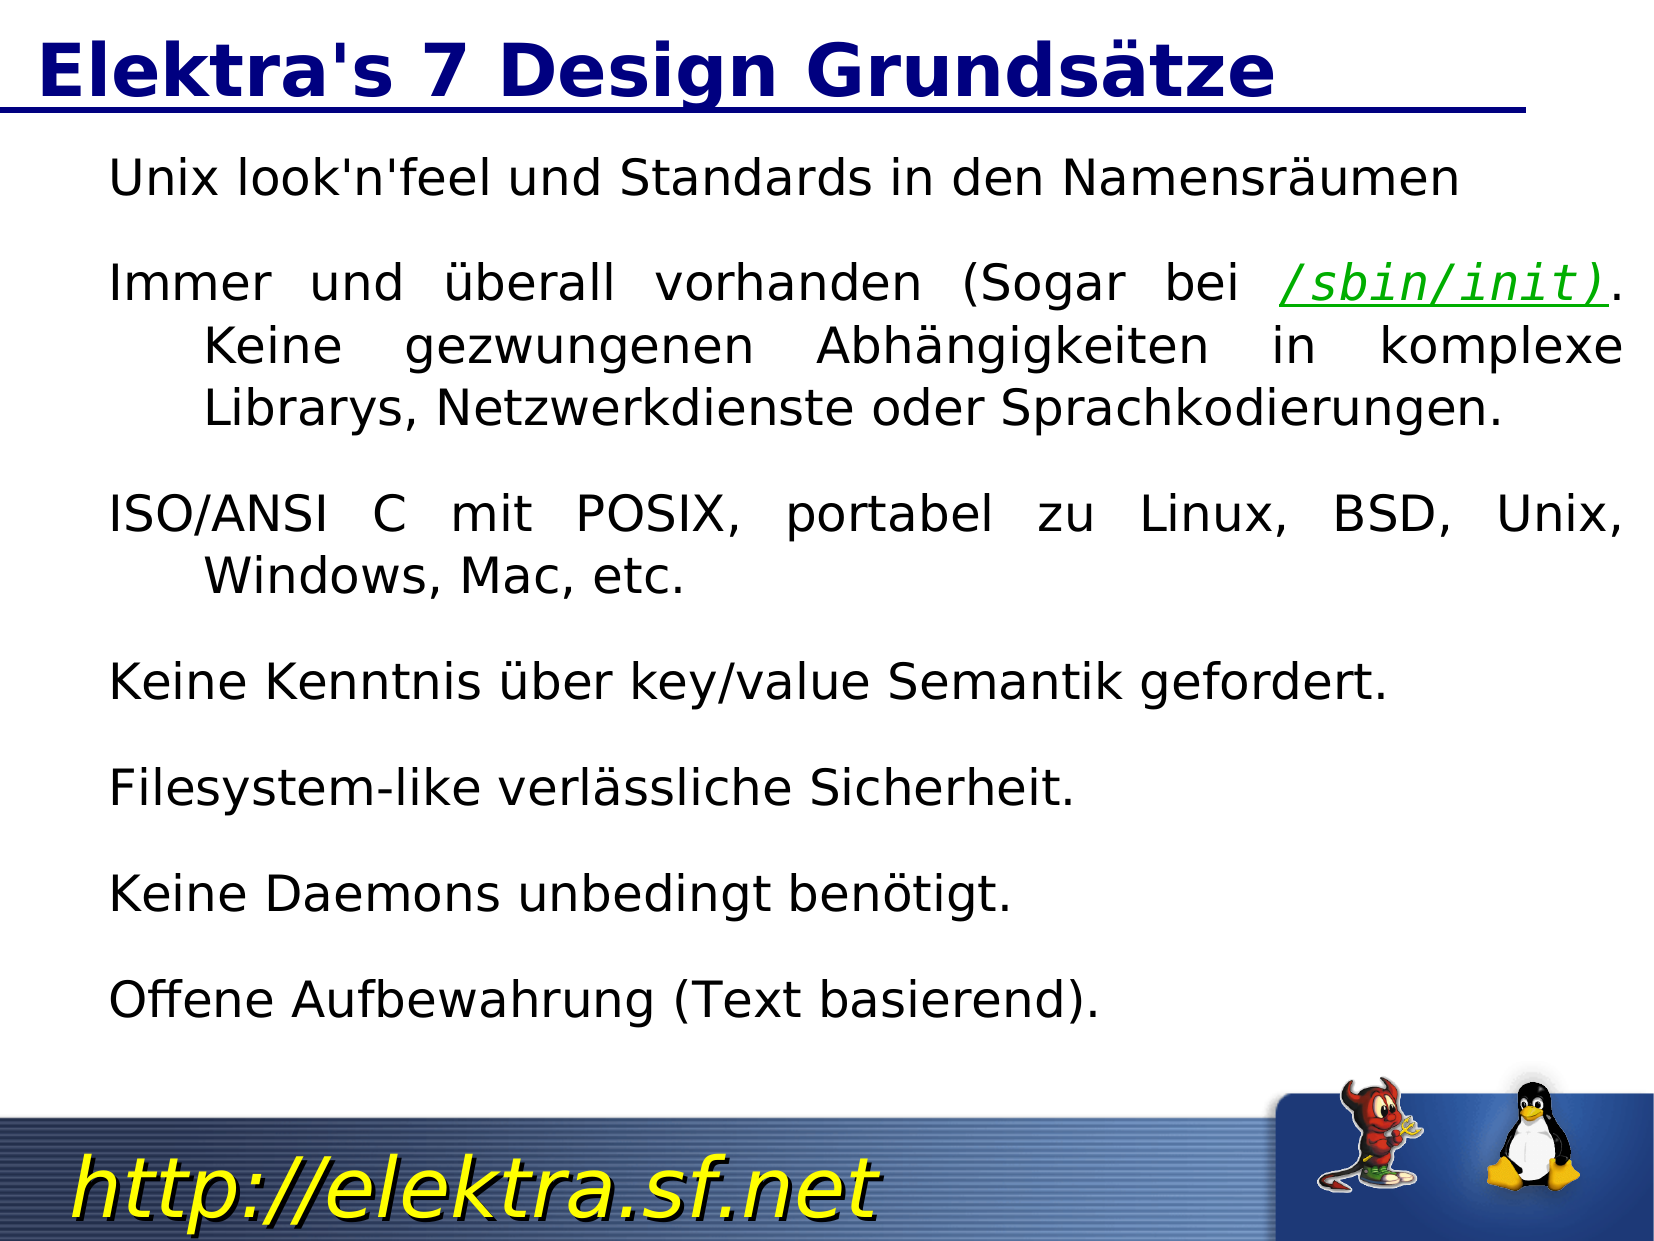

Elektra's 7 Design Grundsätze
# Unix look'n'feel und Standards in den Namensräumen
Immer und überall vorhanden (Sogar bei /sbin/init). Keine gezwungenen Abhängigkeiten in komplexe Librarys, Netzwerkdienste oder Sprachkodierungen.
ISO/ANSI C mit POSIX, portabel zu Linux, BSD, Unix, Windows, Mac, etc.
Keine Kenntnis über key/value Semantik gefordert.
Filesystem-like verlässliche Sicherheit.
Keine Daemons unbedingt benötigt.
Offene Aufbewahrung (Text basierend).